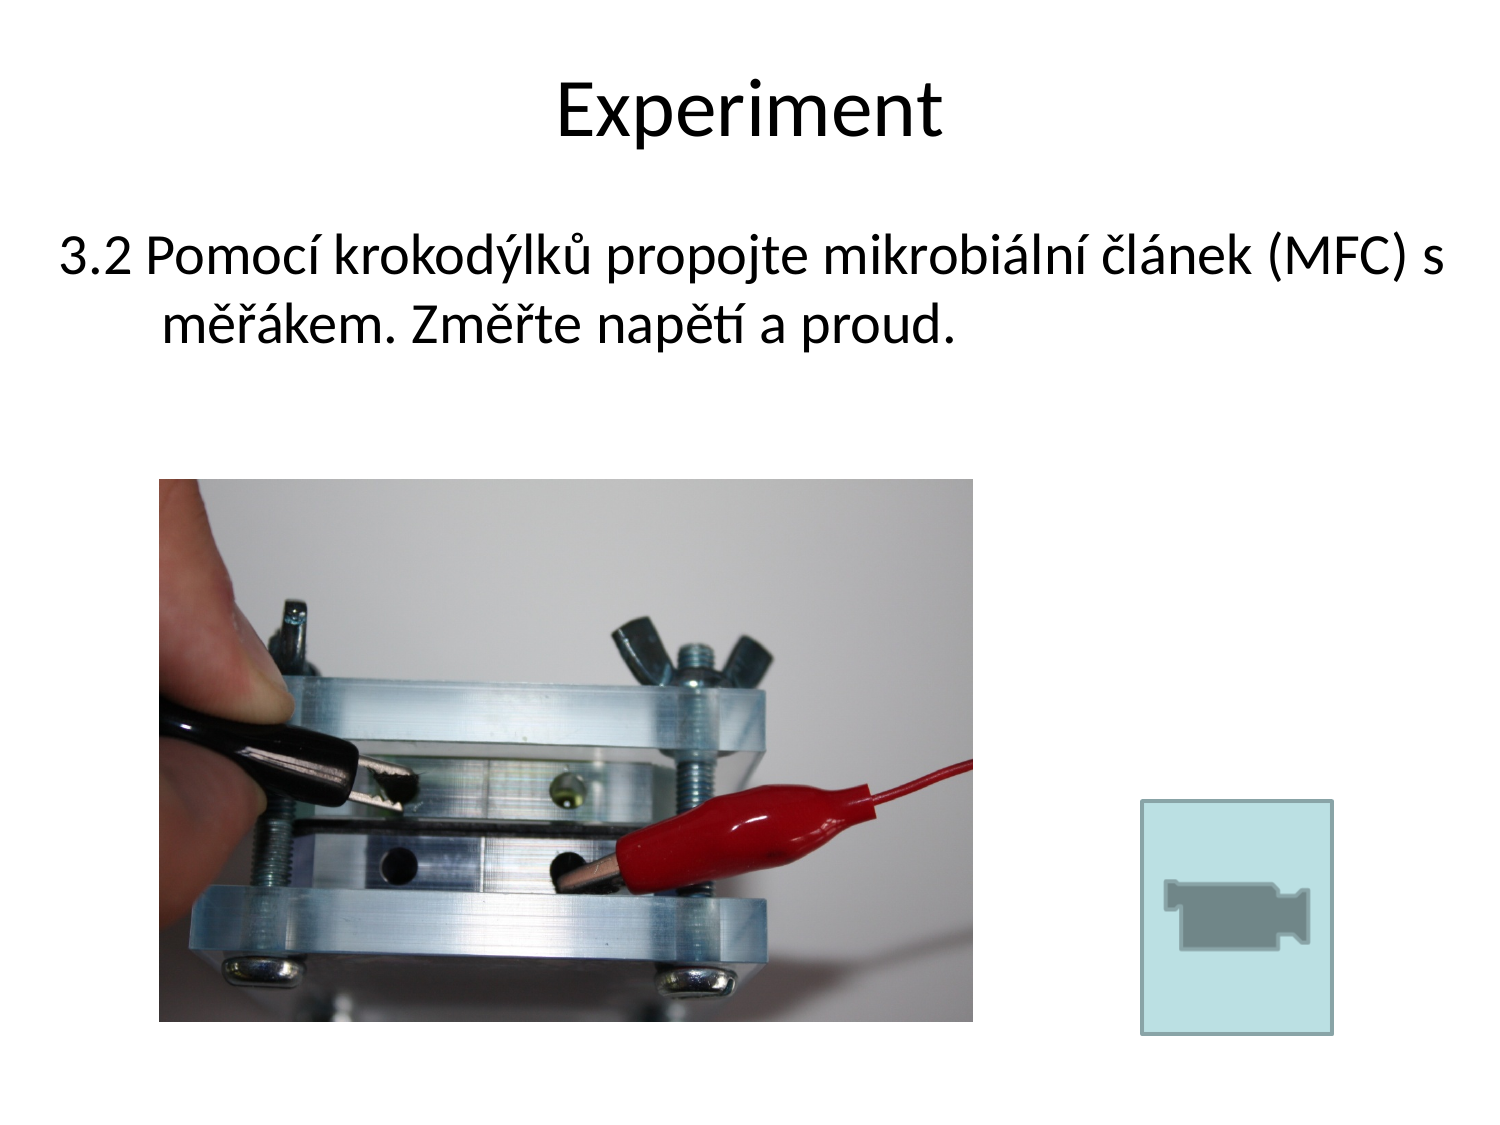

# Experiment
3.2 Pomocí krokodýlků propojte mikrobiální článek (MFC) s měřákem. Změřte napětí a proud.